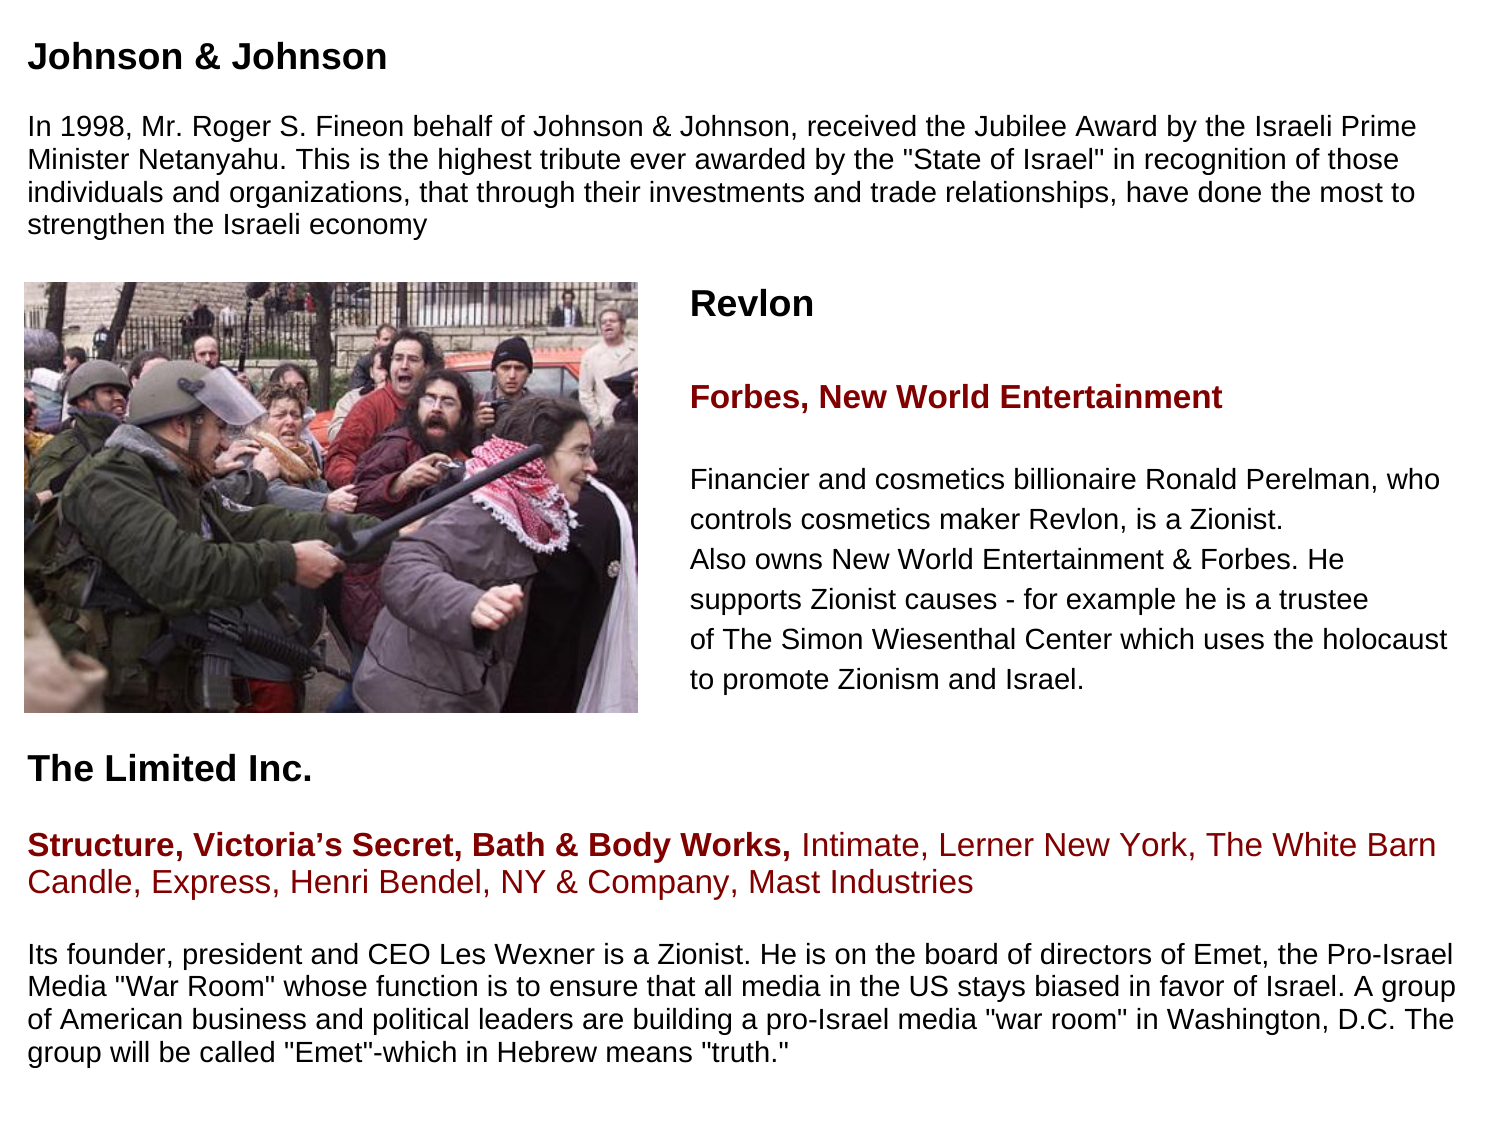

Johnson & Johnson
In 1998, Mr. Roger S. Fineon behalf of Johnson & Johnson, received the Jubilee Award by the Israeli Prime Minister Netanyahu. This is the highest tribute ever awarded by the "State of Israel" in recognition of those individuals and organizations, that through their investments and trade relationships, have done the most to strengthen the Israeli economy
Revlon
Forbes, New World Entertainment
Financier and cosmetics billionaire Ronald Perelman, who
controls cosmetics maker Revlon, is a Zionist.
Also owns New World Entertainment & Forbes. He
supports Zionist causes - for example he is a trustee
of The Simon Wiesenthal Center which uses the holocaust
to promote Zionism and Israel.
The Limited Inc.
Structure, Victoria’s Secret, Bath & Body Works, Intimate, Lerner New York, The White Barn Candle, Express, Henri Bendel, NY & Company, Mast Industries
Its founder, president and CEO Les Wexner is a Zionist. He is on the board of directors of Emet, the Pro-Israel Media "War Room" whose function is to ensure that all media in the US stays biased in favor of Israel. A group of American business and political leaders are building a pro-Israel media "war room" in Washington, D.C. The group will be called "Emet"-which in Hebrew means "truth."